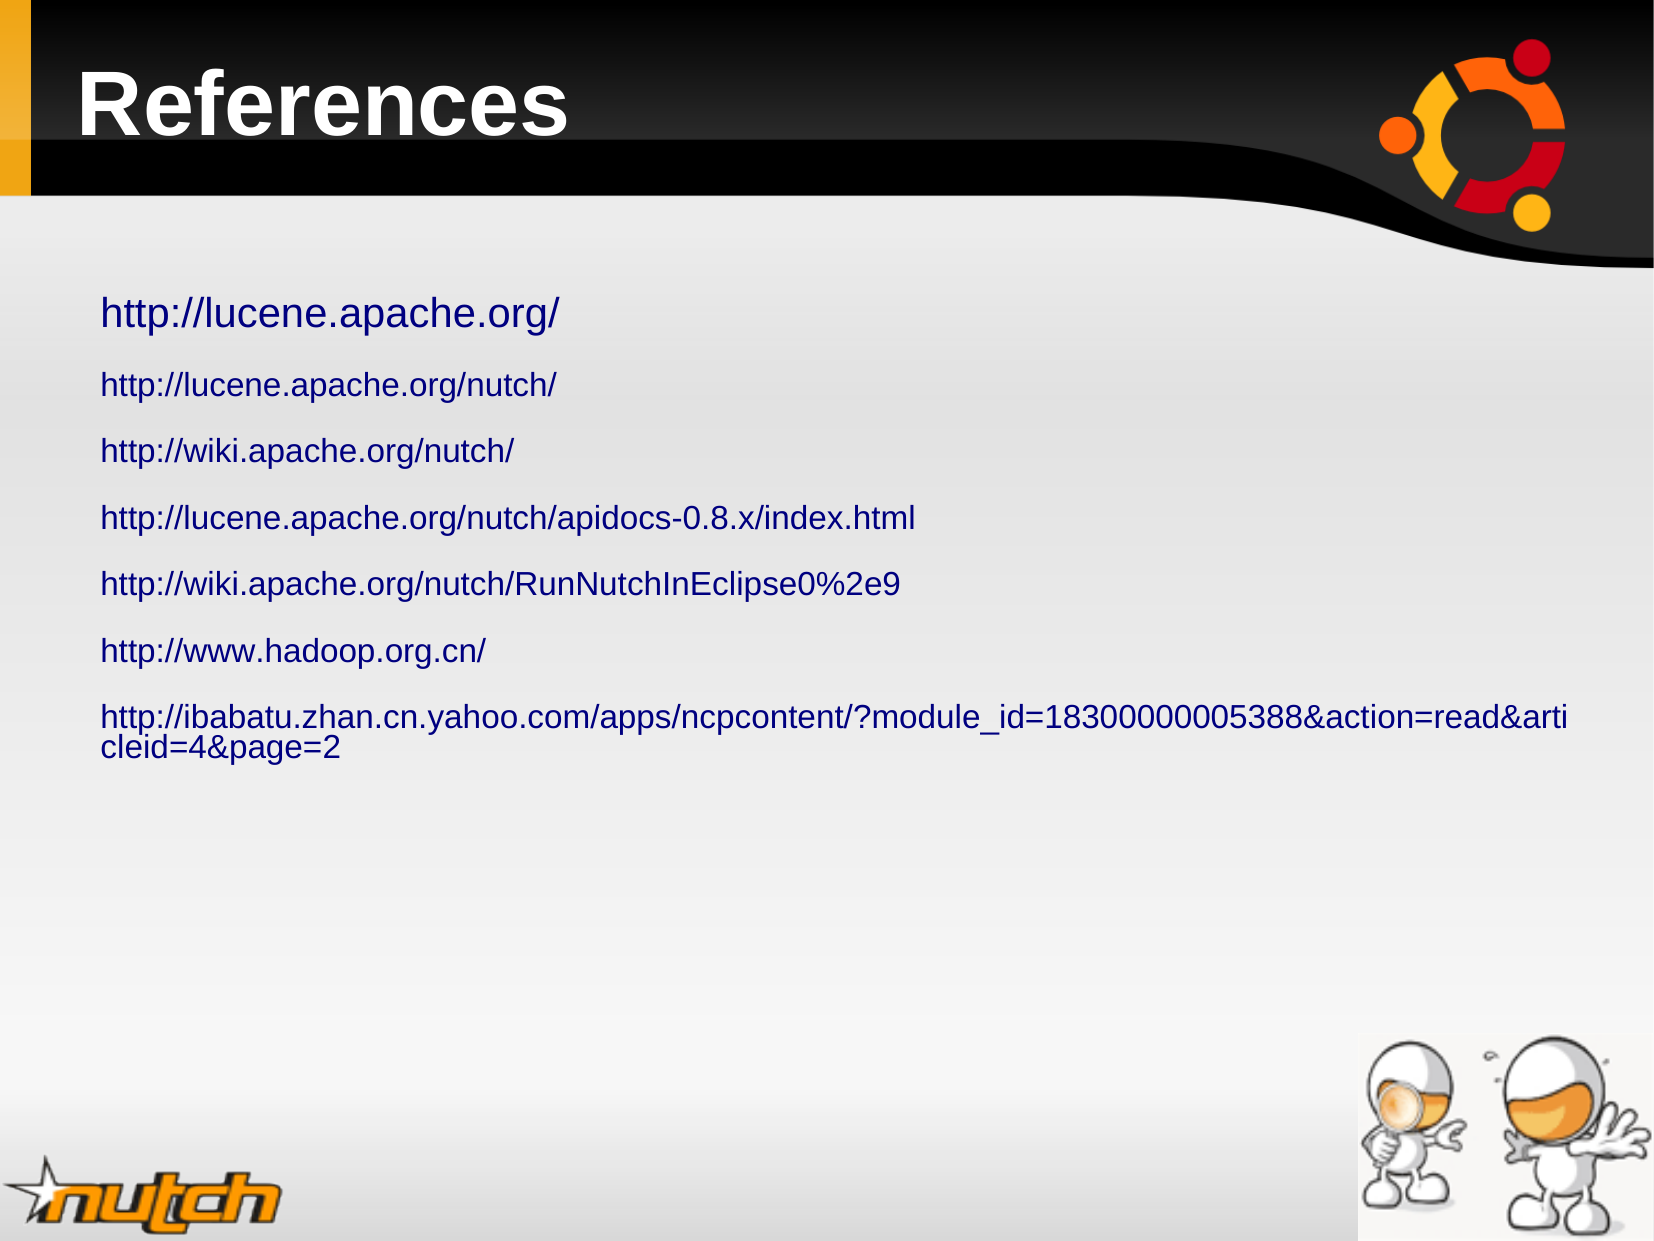

# References
http://lucene.apache.org/
http://lucene.apache.org/nutch/
http://wiki.apache.org/nutch/
http://lucene.apache.org/nutch/apidocs-0.8.x/index.html
http://wiki.apache.org/nutch/RunNutchInEclipse0%2e9
http://www.hadoop.org.cn/
http://ibabatu.zhan.cn.yahoo.com/apps/ncpcontent/?module_id=18300000005388&action=read&articleid=4&page=2